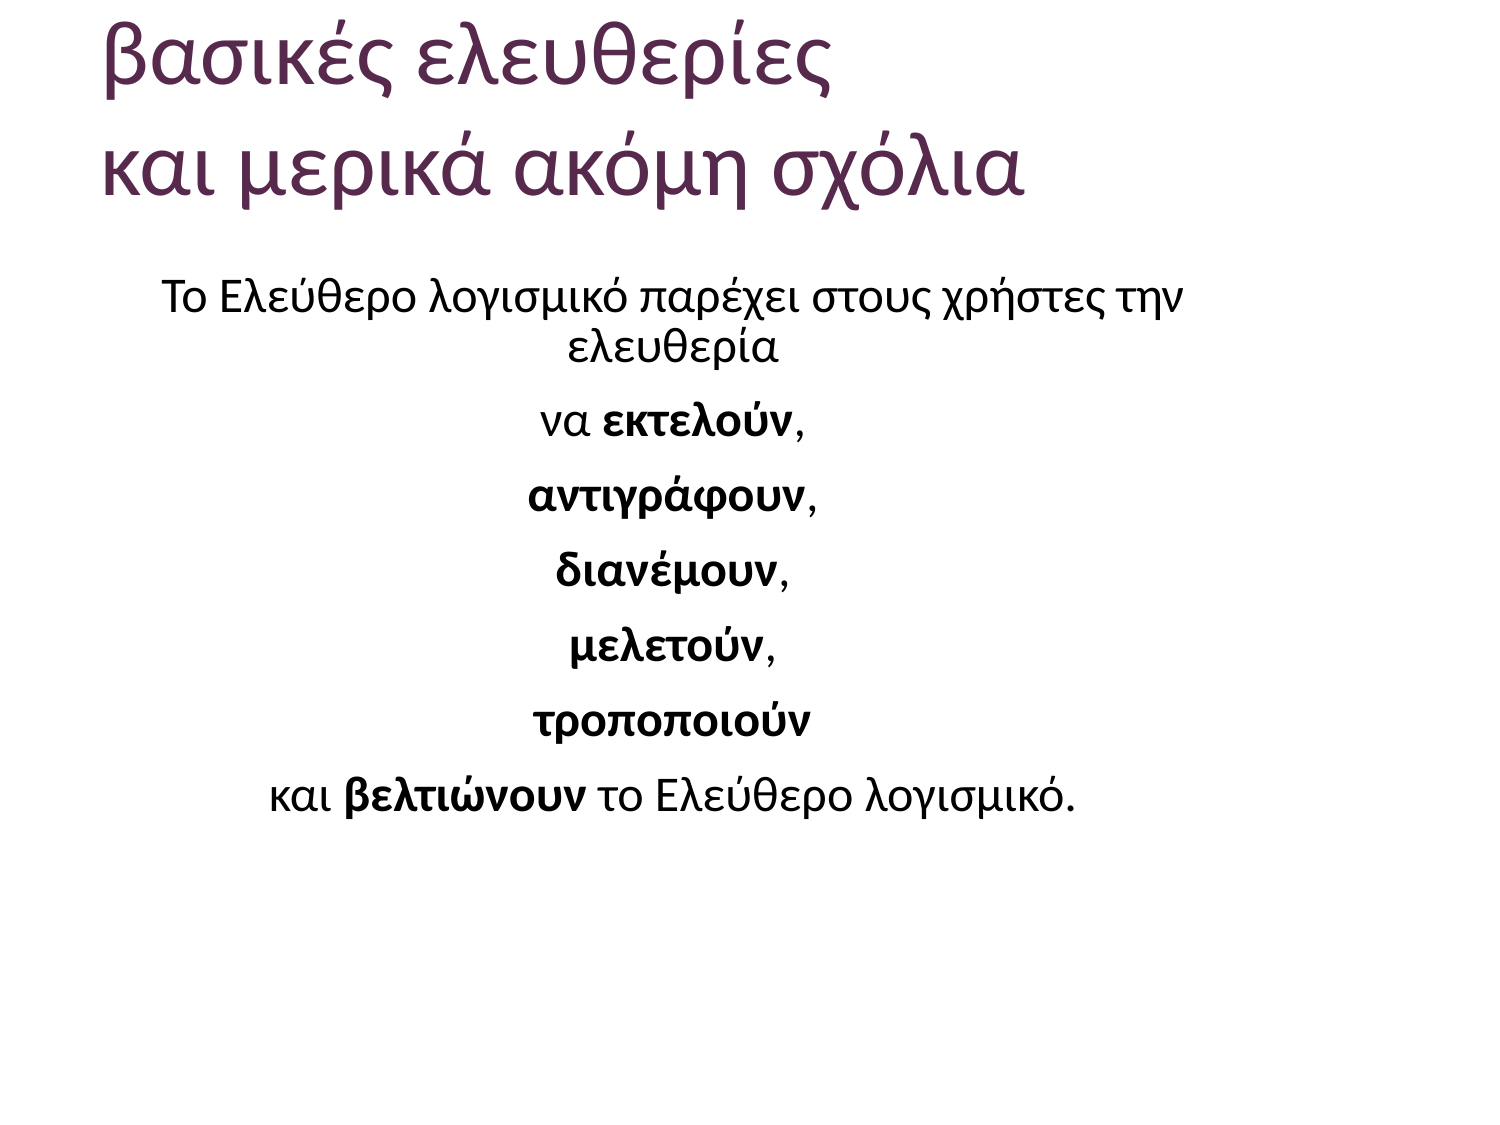

# βασικές ελευθερίες και μερικά ακόμη σχόλια
Το Ελεύθερο λογισμικό παρέχει στους χρήστες την ελευθερία
να εκτελούν,
αντιγράφουν,
διανέμουν,
μελετούν,
τροποποιούν
και βελτιώνουν το Ελεύθερο λογισμικό.